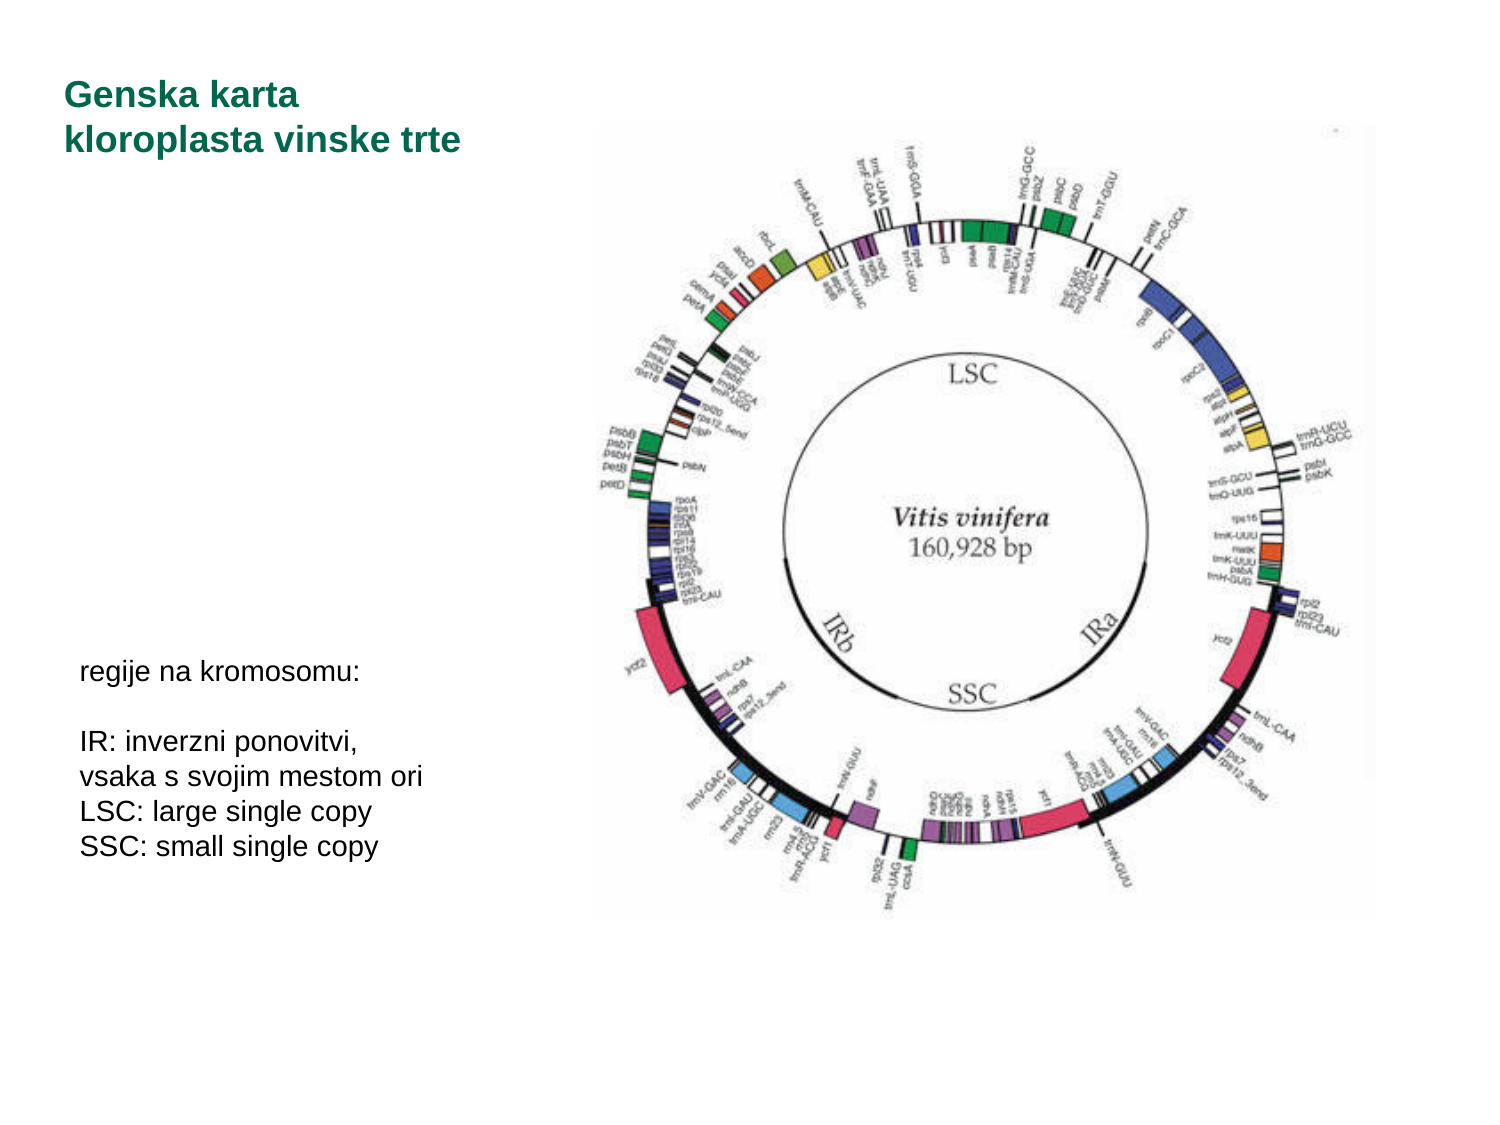

# Genska karta kloroplasta vinske trte
regije na kromosomu:
IR: inverzni ponovitvi,
vsaka s svojim mestom ori
LSC: large single copy
SSC: small single copy